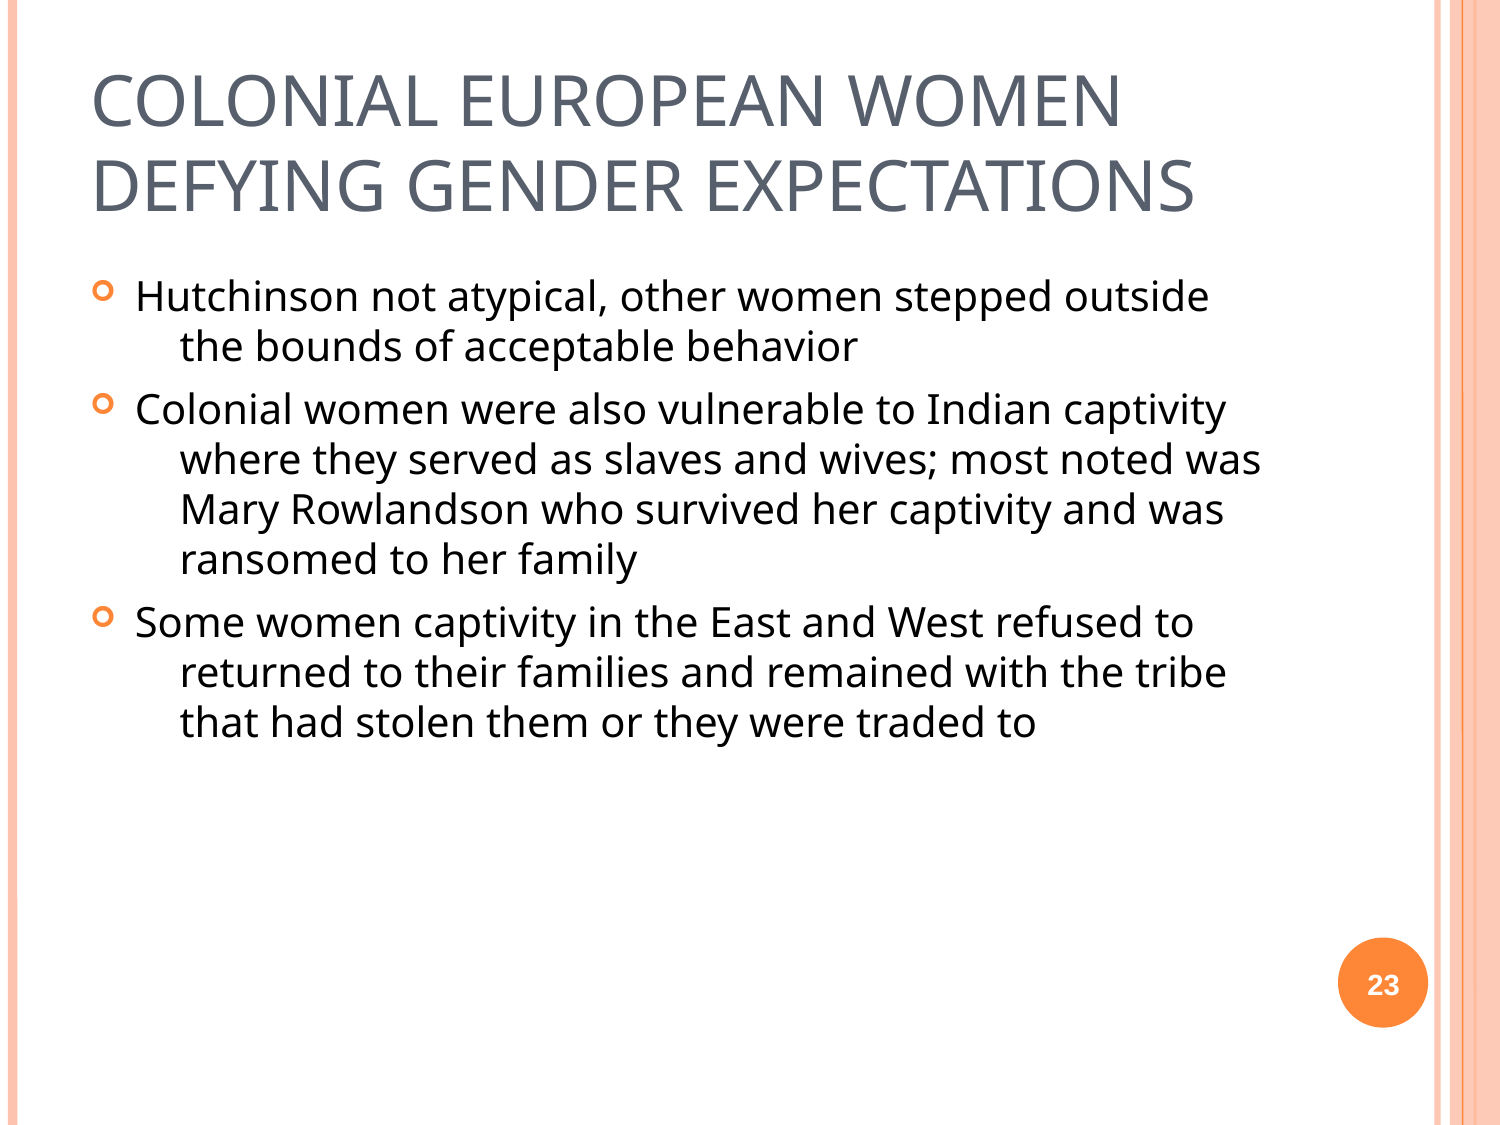

# Colonial European Women Defying Gender Expectations
Hutchinson not atypical, other women stepped outside the bounds of acceptable behavior
Colonial women were also vulnerable to Indian captivity where they served as slaves and wives; most noted was Mary Rowlandson who survived her captivity and was ransomed to her family
Some women captivity in the East and West refused to returned to their families and remained with the tribe that had stolen them or they were traded to